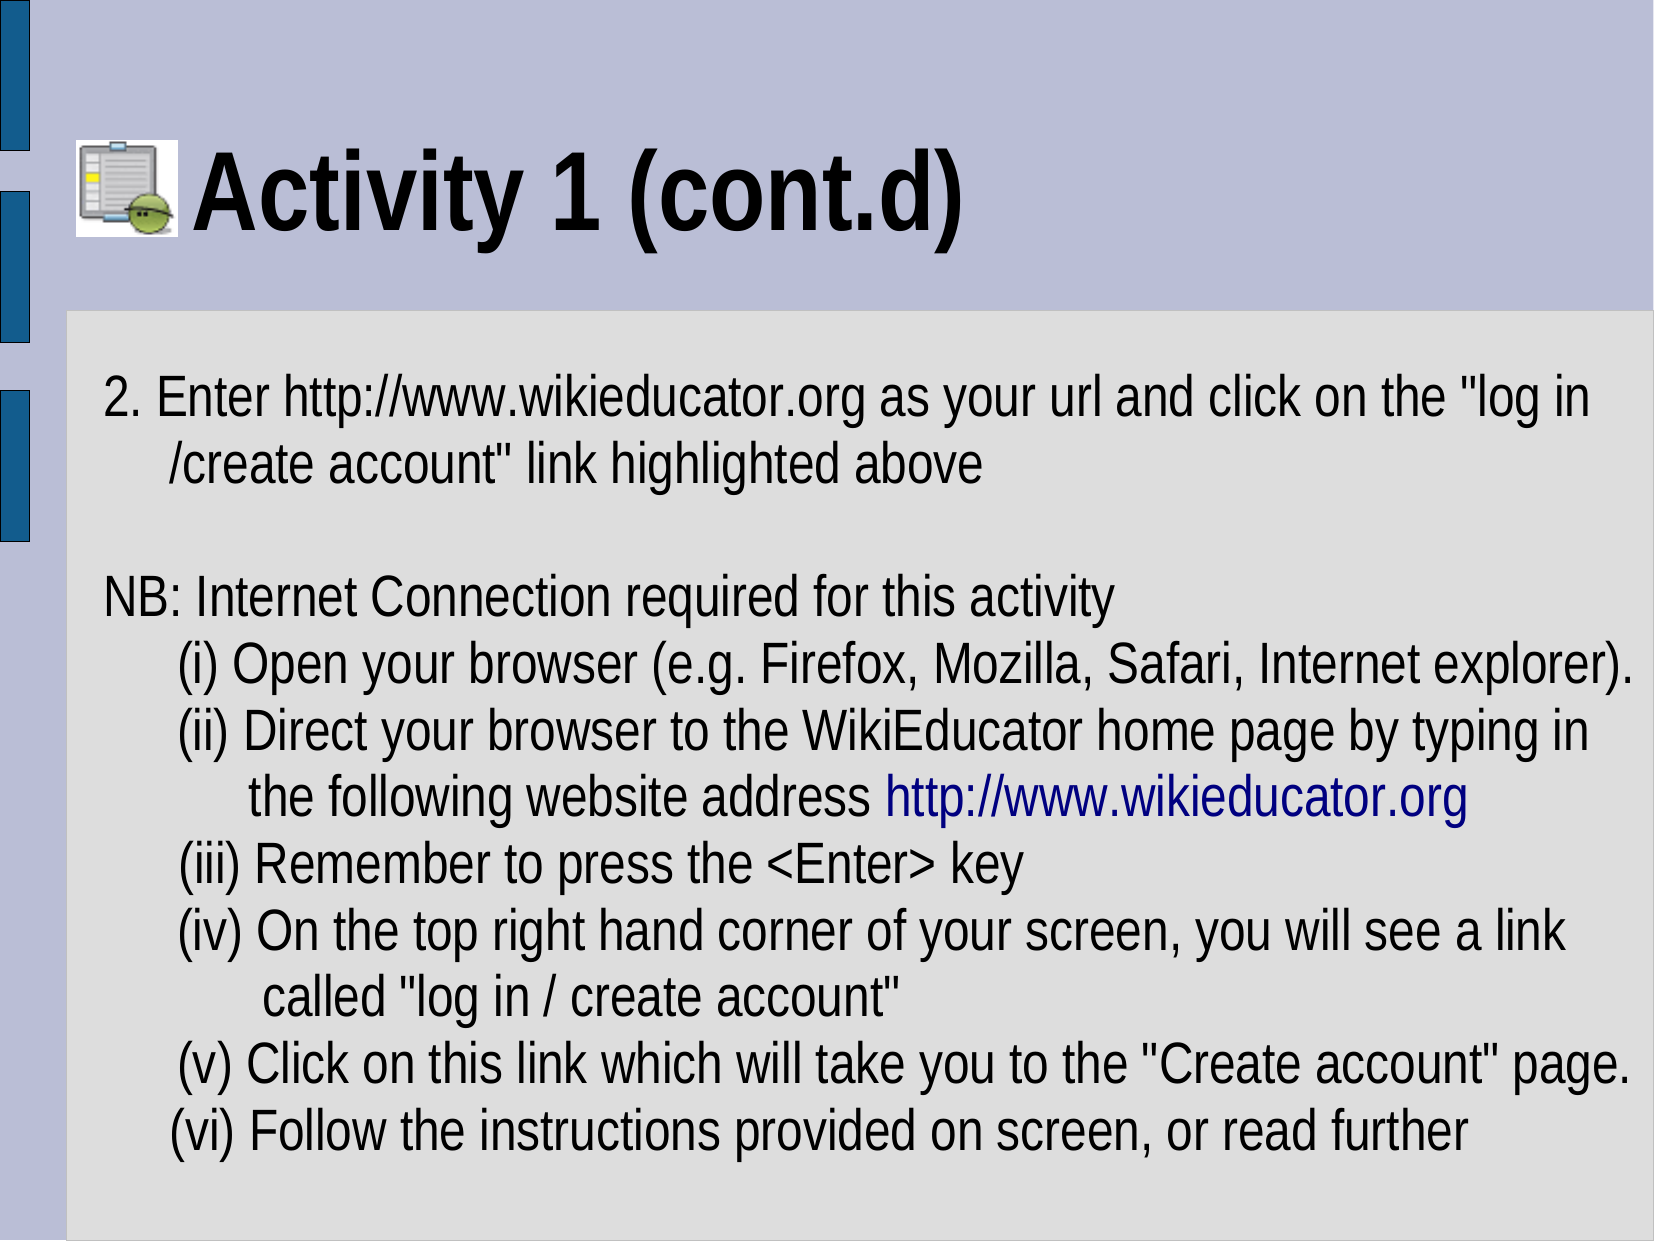

Activity 1 (cont.d)
2. Enter http://www.wikieducator.org as your url and click on the "log in /create account" link highlighted above
NB: Internet Connection required for this activity
	(i) Open your browser (e.g. Firefox, Mozilla, Safari, Internet explorer).
	(ii) Direct your browser to the WikiEducator home page by typing in the following website address http://www.wikieducator.org
	(iii) Remember to press the <Enter> key
	(iv) On the top right hand corner of your screen, you will see a link called "log in / create account"
	(v) Click on this link which will take you to the "Create account" page.
 (vi) Follow the instructions provided on screen, or read further